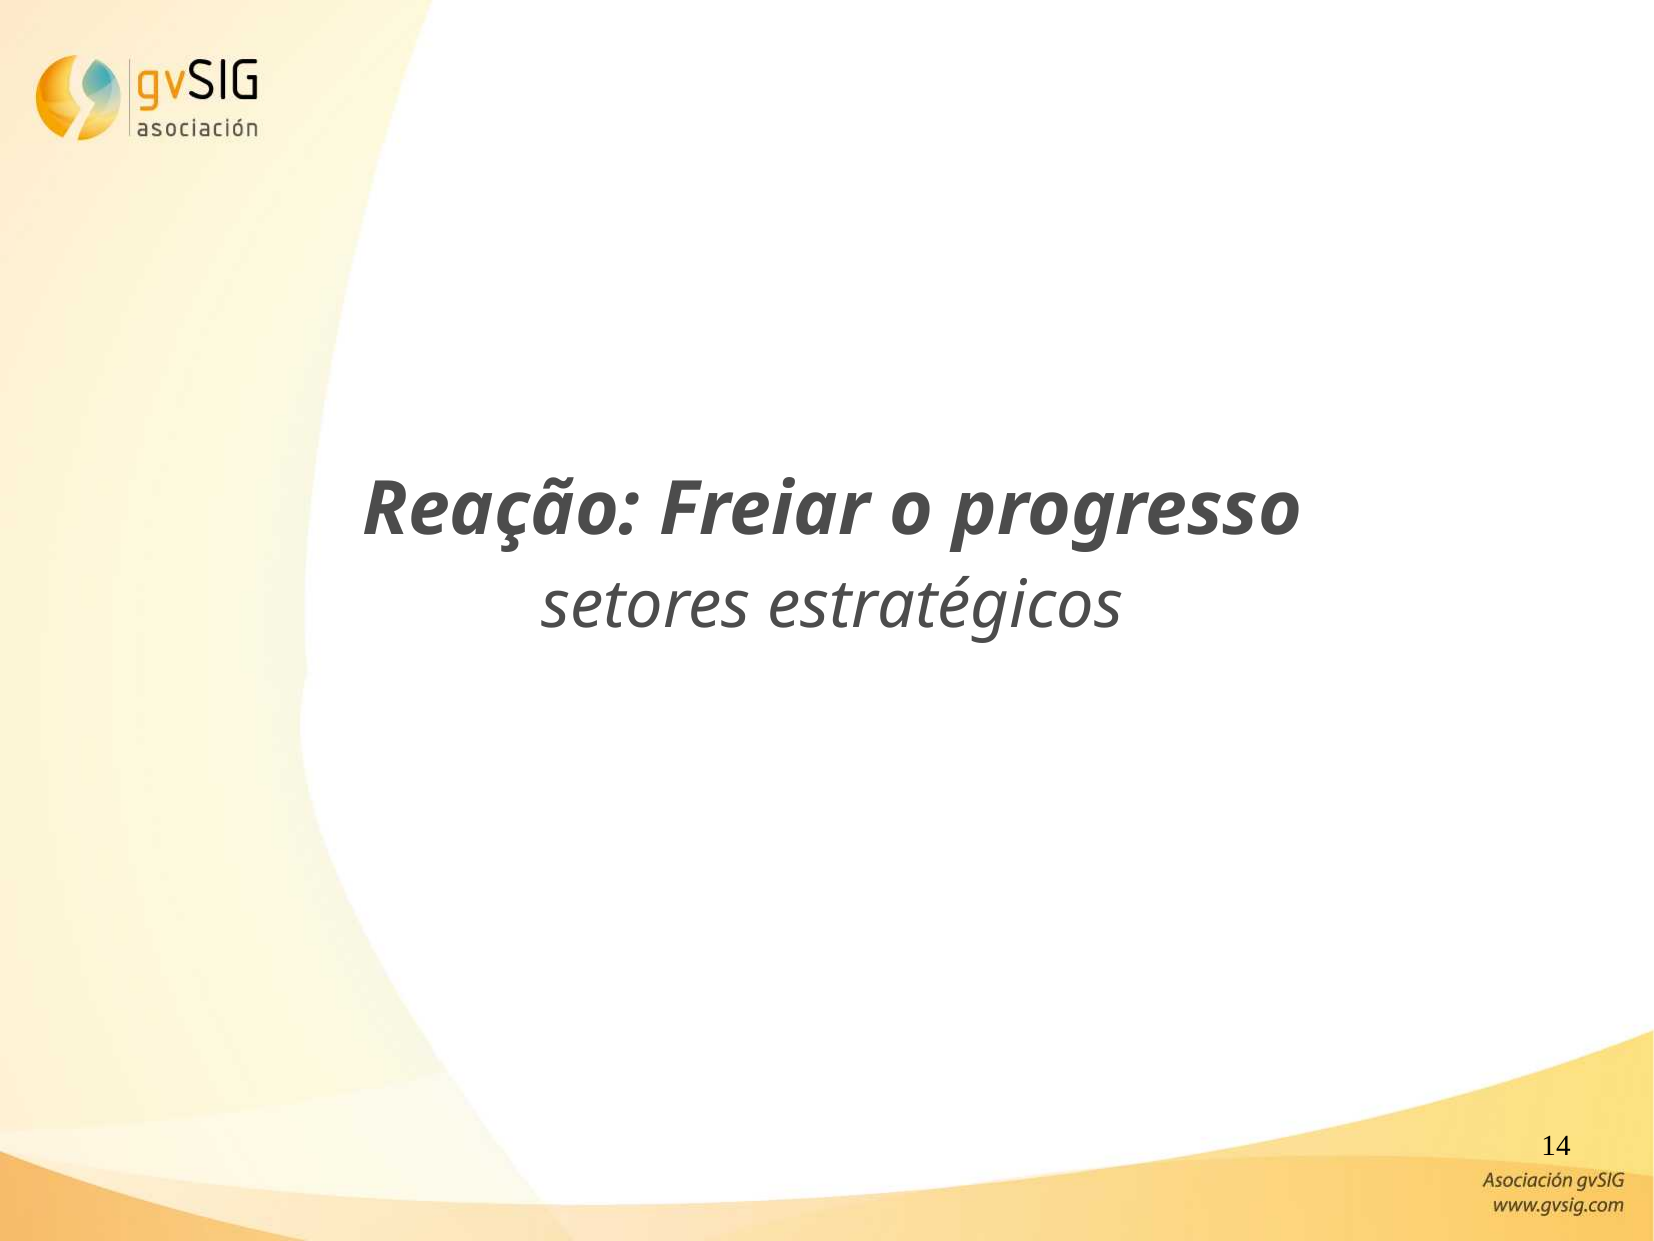

# Reação: Freiar o progresso setores estratégicos
14